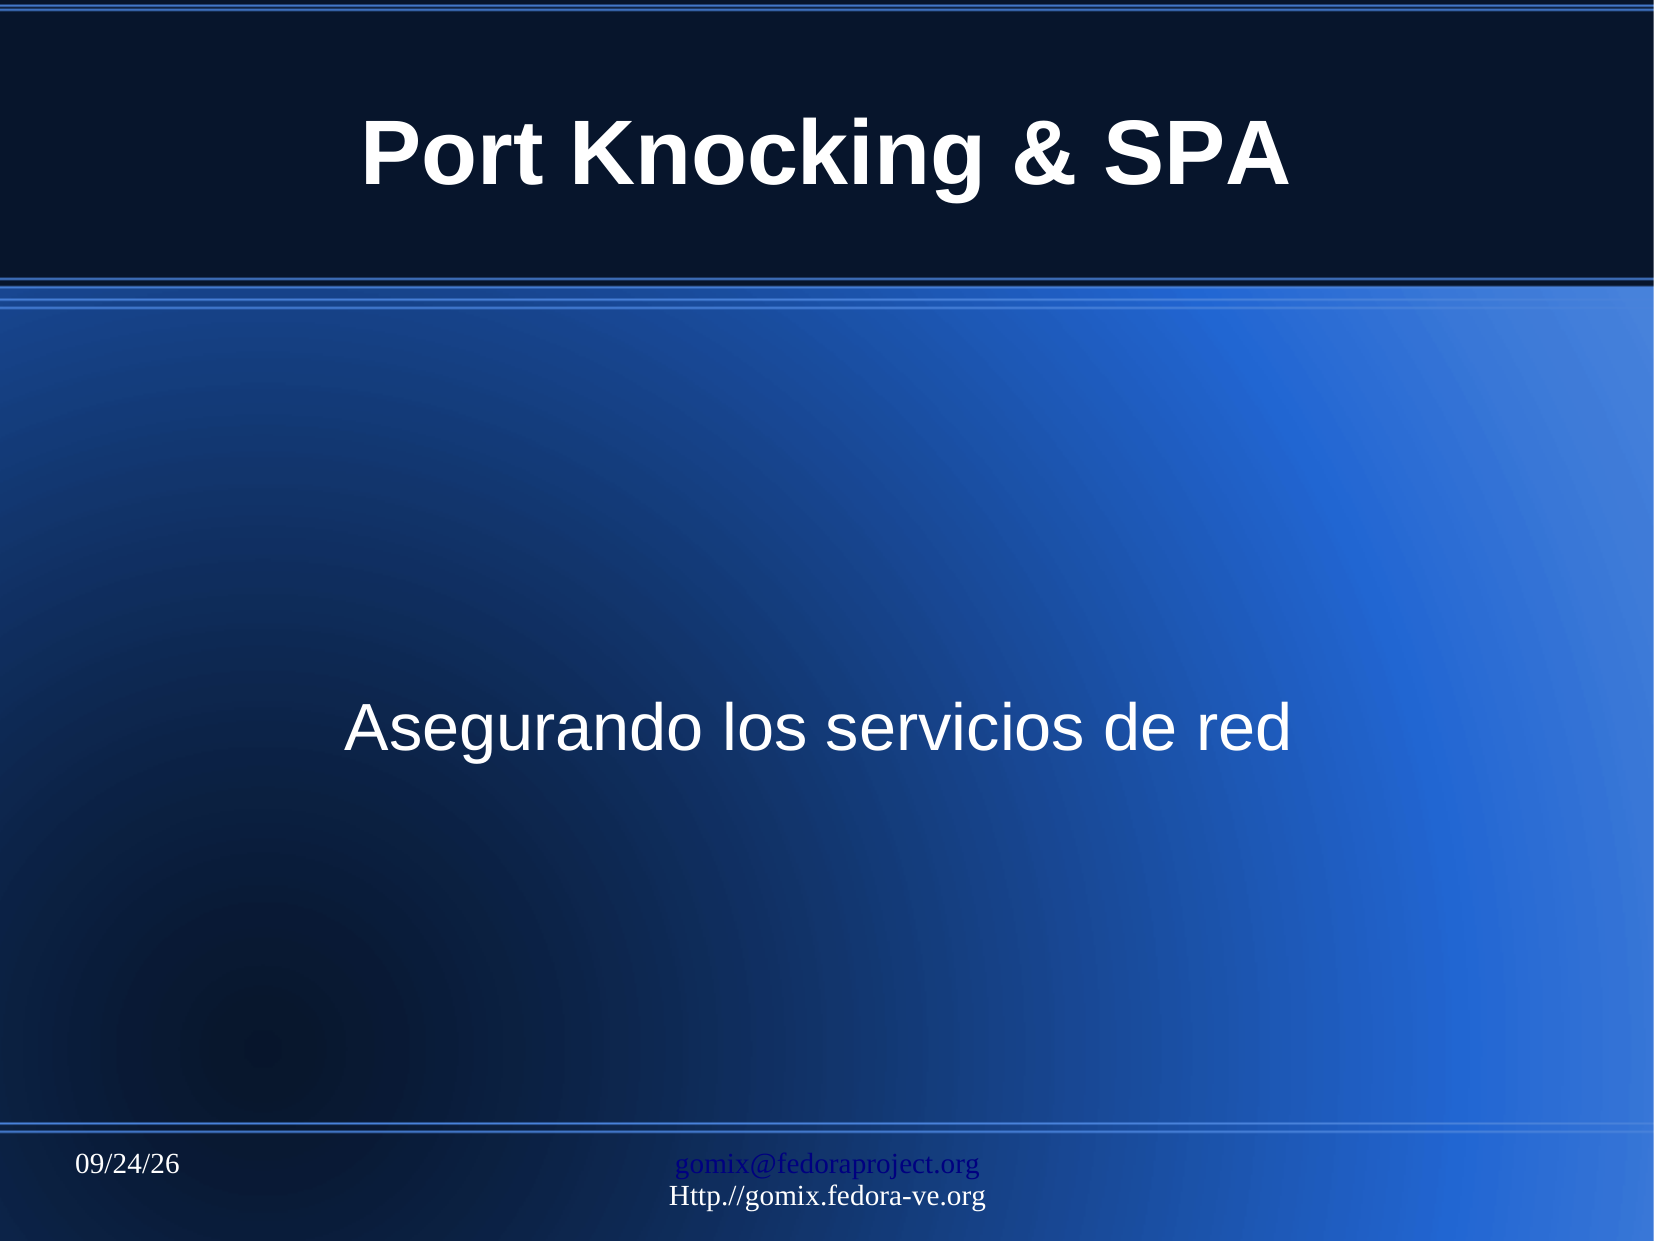

# Port Knocking & SPA
Asegurando los servicios de red